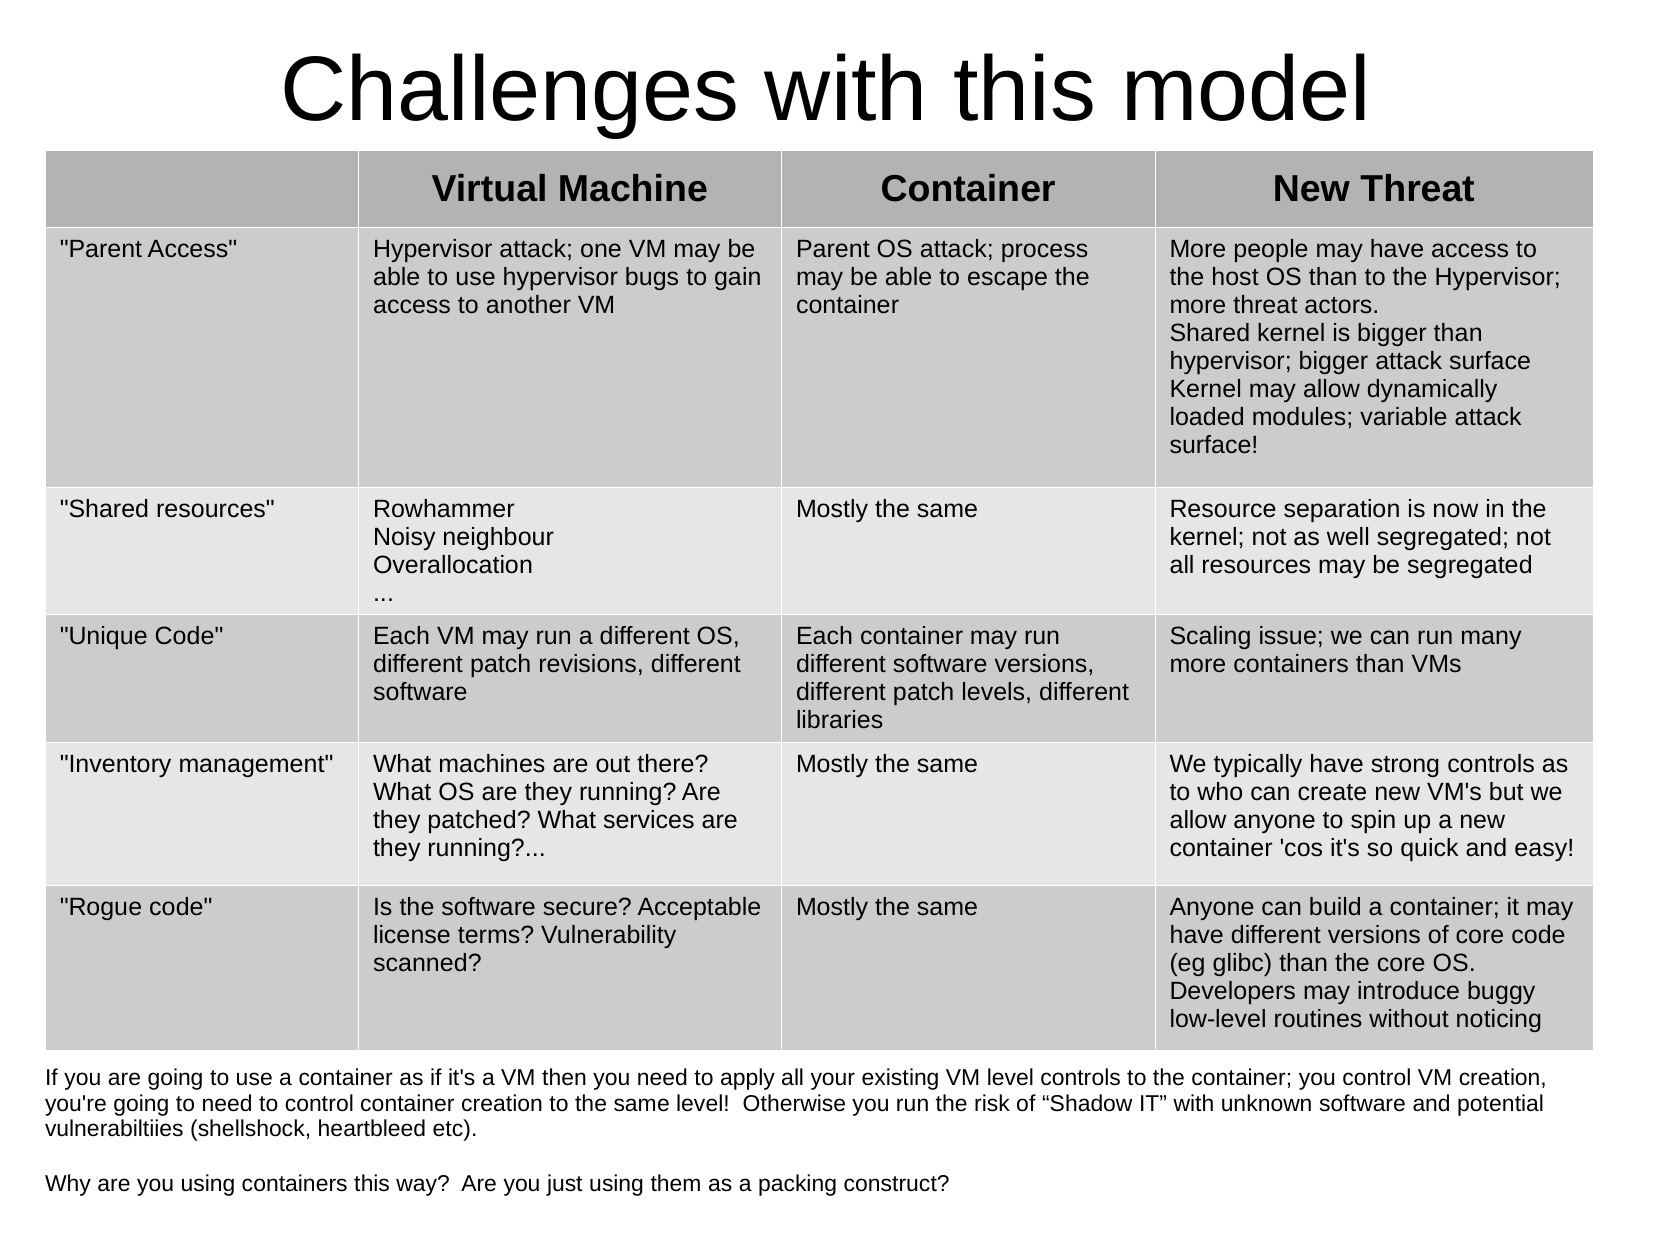

# Challenges with this model
| | Virtual Machine | Container | New Threat |
| --- | --- | --- | --- |
| "Parent Access" | Hypervisor attack; one VM may be able to use hypervisor bugs to gain access to another VM | Parent OS attack; process may be able to escape the container | More people may have access to the host OS than to the Hypervisor; more threat actors. Shared kernel is bigger than hypervisor; bigger attack surface Kernel may allow dynamically loaded modules; variable attack surface! |
| "Shared resources" | Rowhammer Noisy neighbour Overallocation ... | Mostly the same | Resource separation is now in the kernel; not as well segregated; not all resources may be segregated |
| "Unique Code" | Each VM may run a different OS, different patch revisions, different software | Each container may run different software versions, different patch levels, different libraries | Scaling issue; we can run many more containers than VMs |
| "Inventory management" | What machines are out there? What OS are they running? Are they patched? What services are they running?... | Mostly the same | We typically have strong controls as to who can create new VM's but we allow anyone to spin up a new container 'cos it's so quick and easy! |
| "Rogue code" | Is the software secure? Acceptable license terms? Vulnerability scanned? | Mostly the same | Anyone can build a container; it may have different versions of core code (eg glibc) than the core OS. Developers may introduce buggy low-level routines without noticing |
If you are going to use a container as if it's a VM then you need to apply all your existing VM level controls to the container; you control VM creation, you're going to need to control container creation to the same level! Otherwise you run the risk of “Shadow IT” with unknown software and potential vulnerabiltiies (shellshock, heartbleed etc).
Why are you using containers this way? Are you just using them as a packing construct?